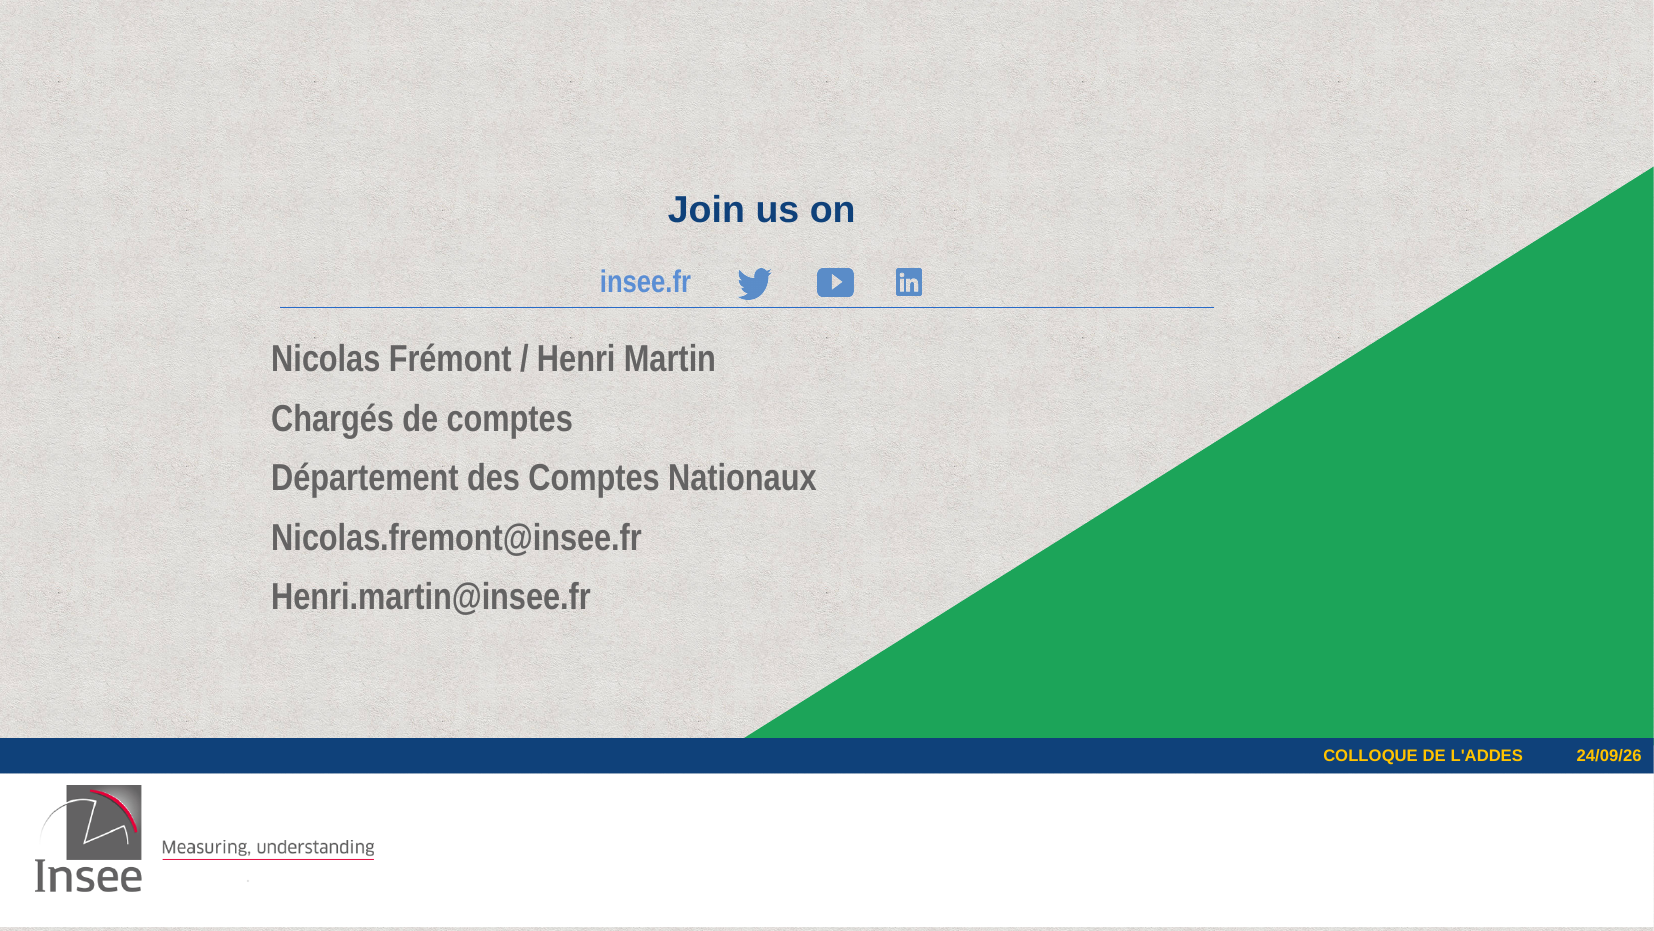

# Join us on
Nicolas Frémont / Henri Martin
Chargés de comptes
Département des Comptes Nationaux
Nicolas.fremont@insee.fr
Henri.martin@insee.fr
Colloque de l'ADDES